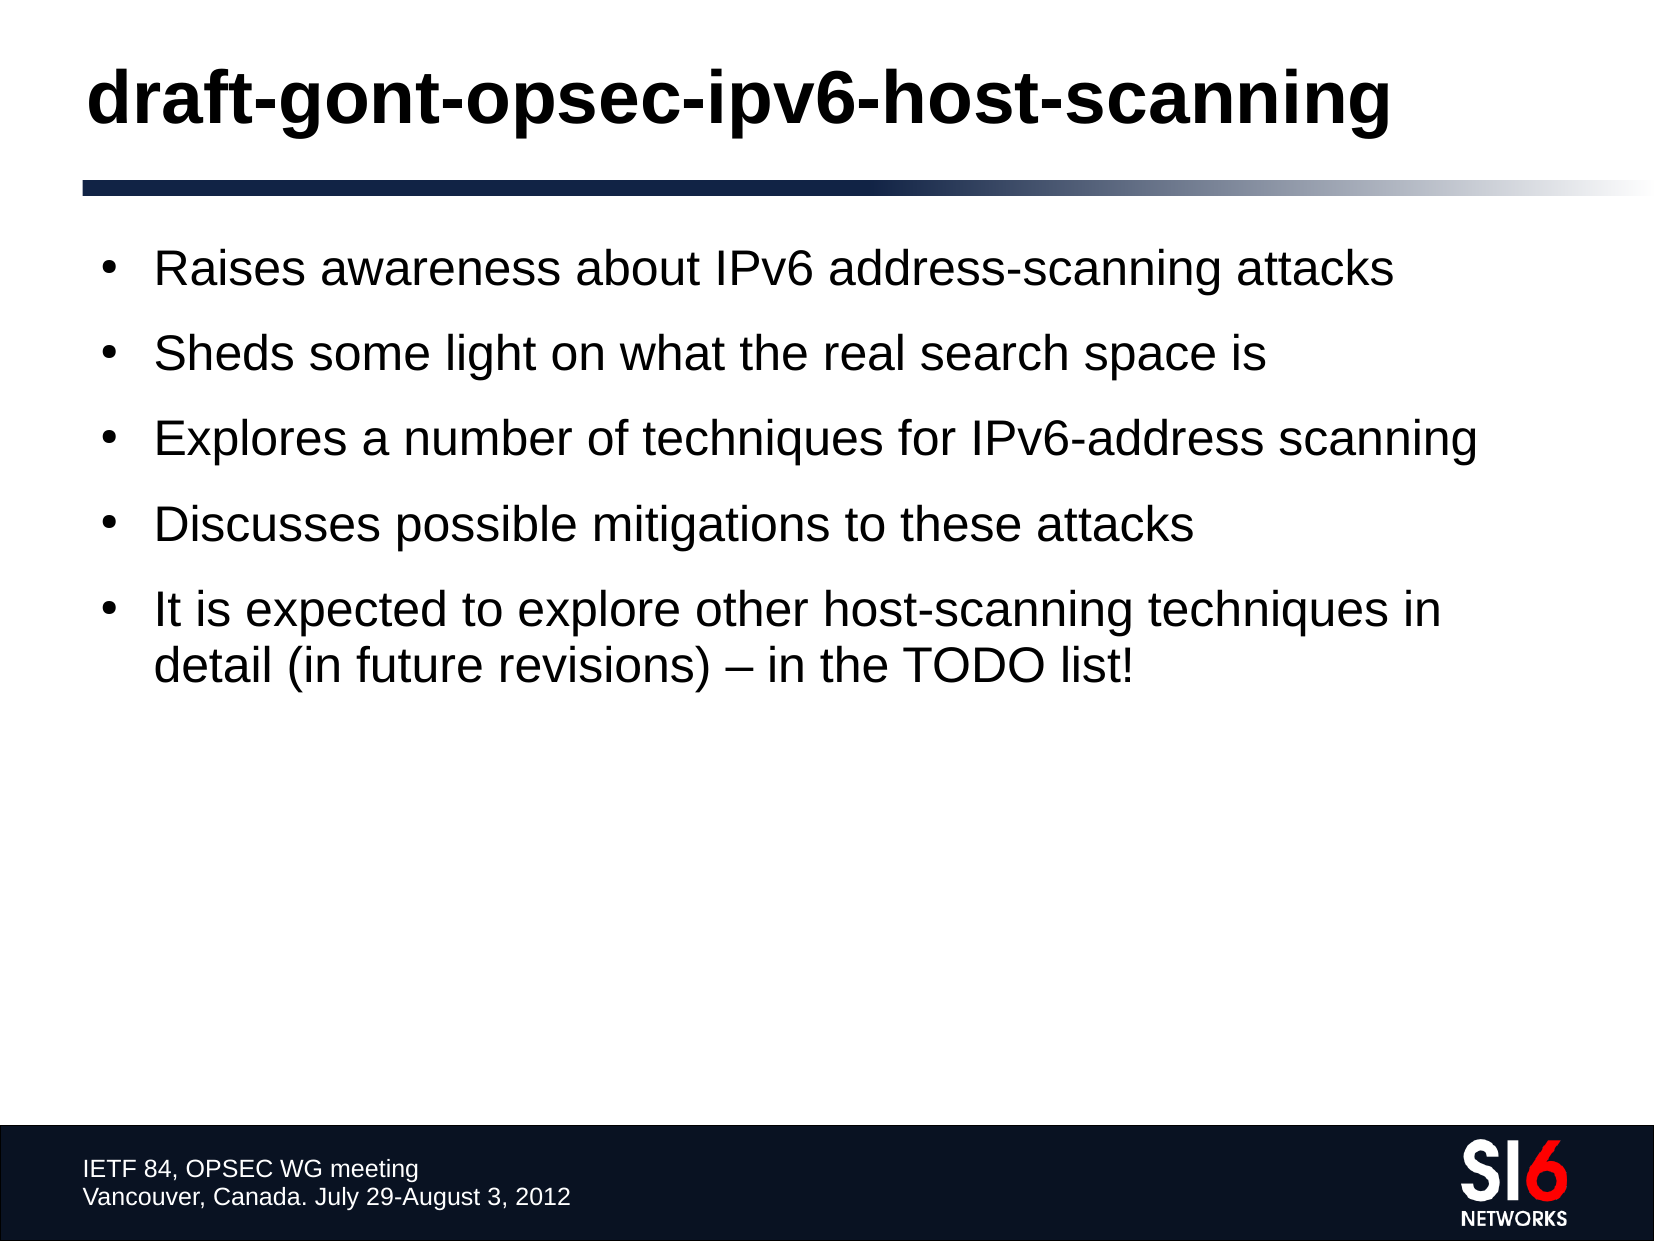

# draft-gont-opsec-ipv6-host-scanning
Raises awareness about IPv6 address-scanning attacks
Sheds some light on what the real search space is
Explores a number of techniques for IPv6-address scanning
Discusses possible mitigations to these attacks
It is expected to explore other host-scanning techniques in detail (in future revisions) – in the TODO list!